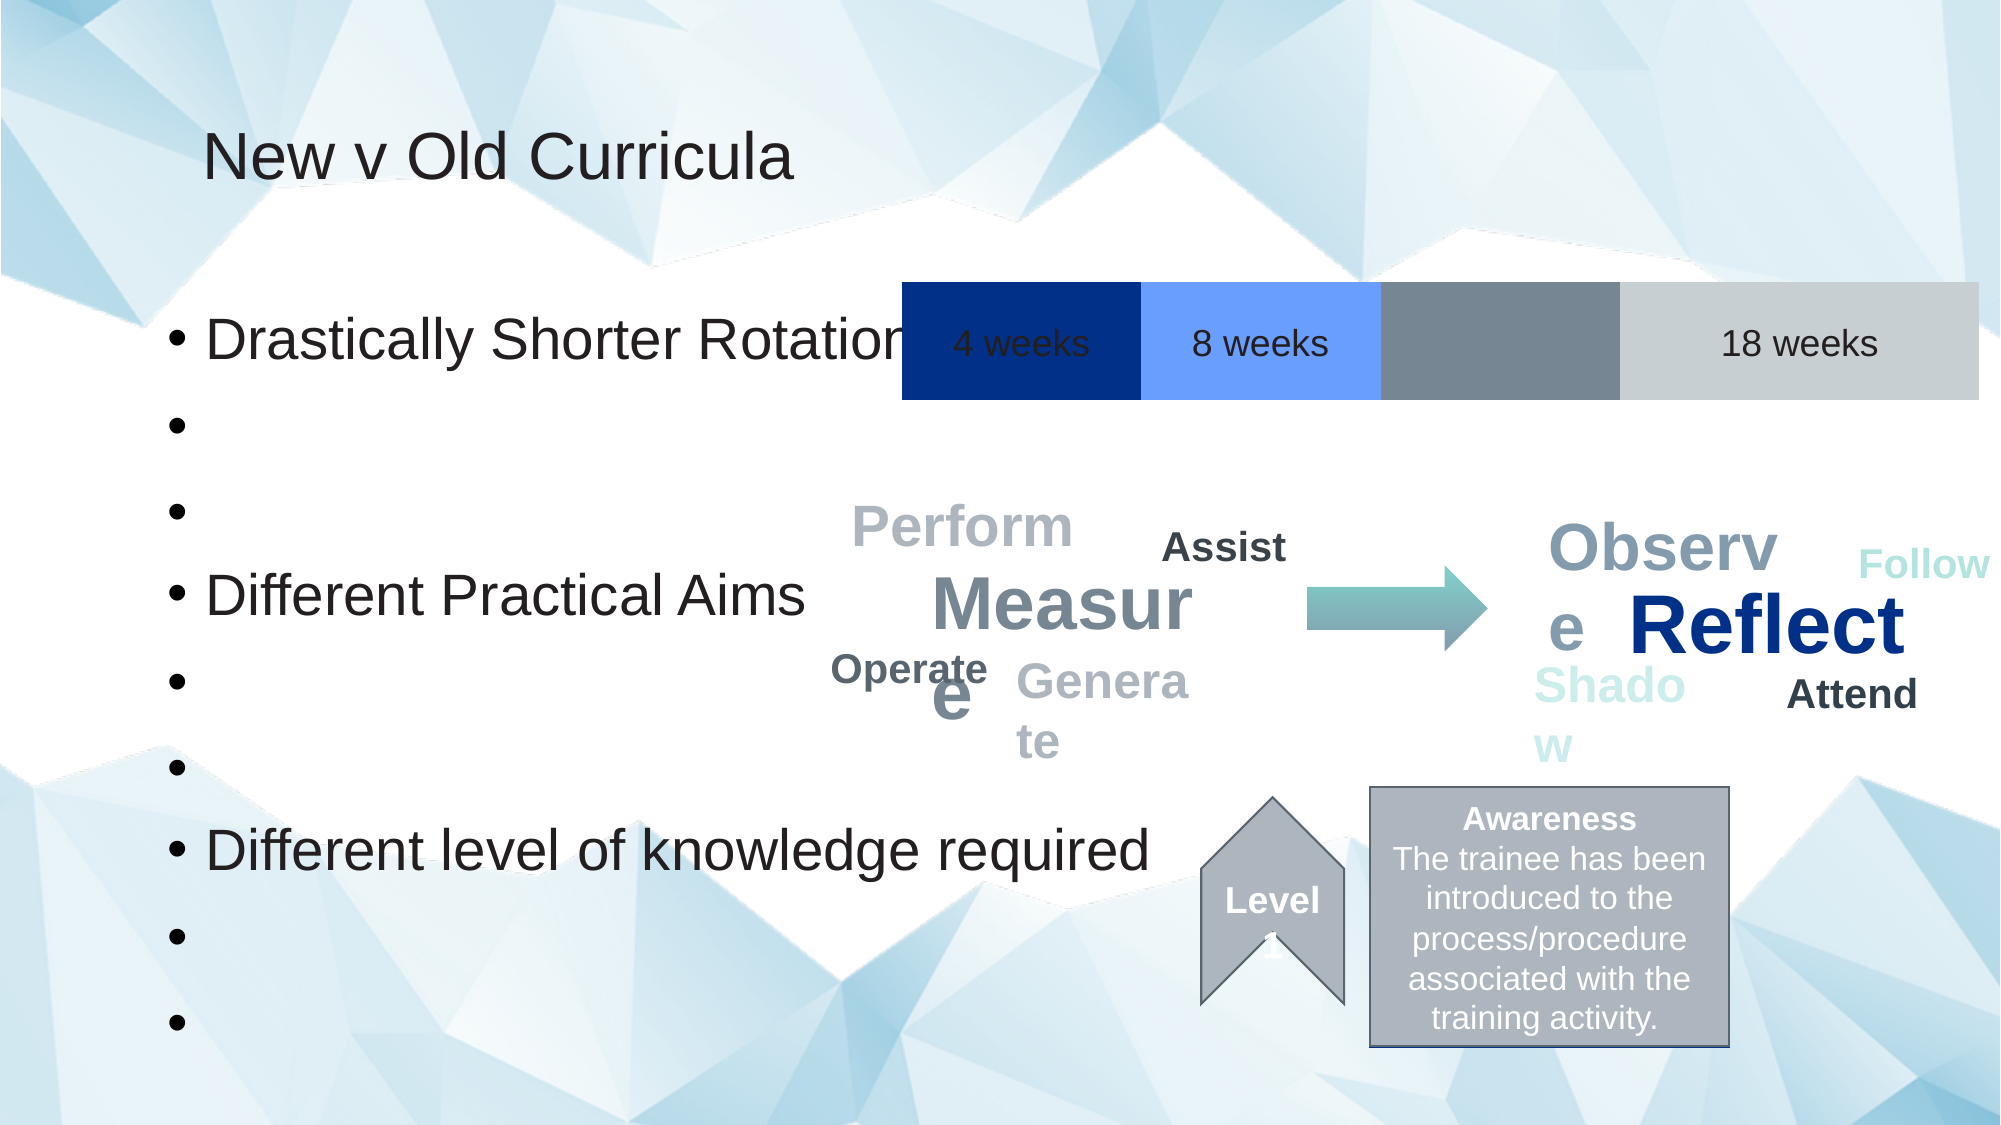

# New v Old Curricula
12 weeks
4 weeks
8 weeks
18 weeks
Drastically Shorter Rotations
Different Practical Aims
Different level of knowledge required
Perform
Assist
Measure
Operate
Generate
Observe
Follow
Reflect
Shadow
Attend
Awareness
The trainee has been introduced to the process/procedure associated with the training activity.
Thorough report, evidencing deep understanding of a specific topic or task
Level 1